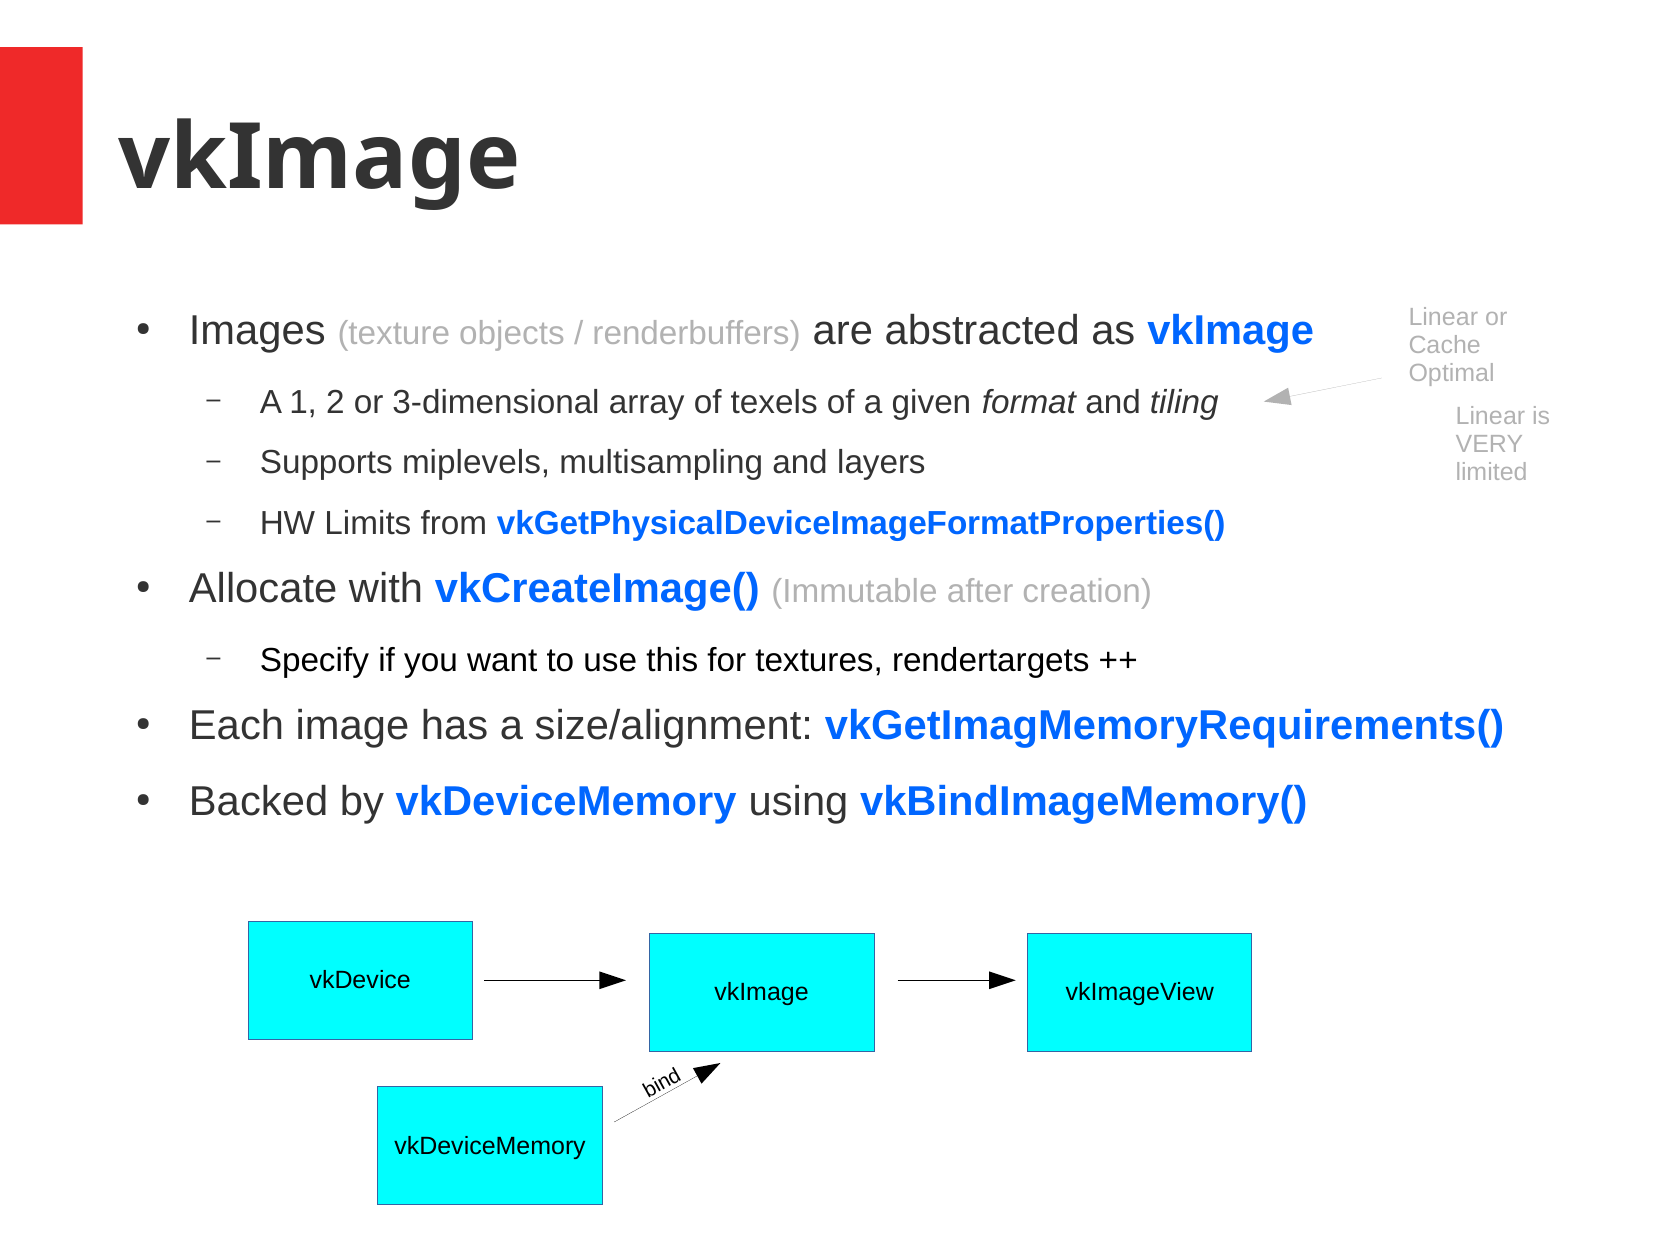

# vkImage
Linear or Cache Optimal
Images (texture objects / renderbuffers) are abstracted as vkImage
A 1, 2 or 3-dimensional array of texels of a given format and tiling
Supports miplevels, multisampling and layers
HW Limits from vkGetPhysicalDeviceImageFormatProperties()
Allocate with vkCreateImage() (Immutable after creation)
Specify if you want to use this for textures, rendertargets ++
Each image has a size/alignment: vkGetImagMemoryRequirements()
Backed by vkDeviceMemory using vkBindImageMemory()
Linear is VERY limited
vkDevice
vkImage
vkImageView
bind
vkDeviceMemory